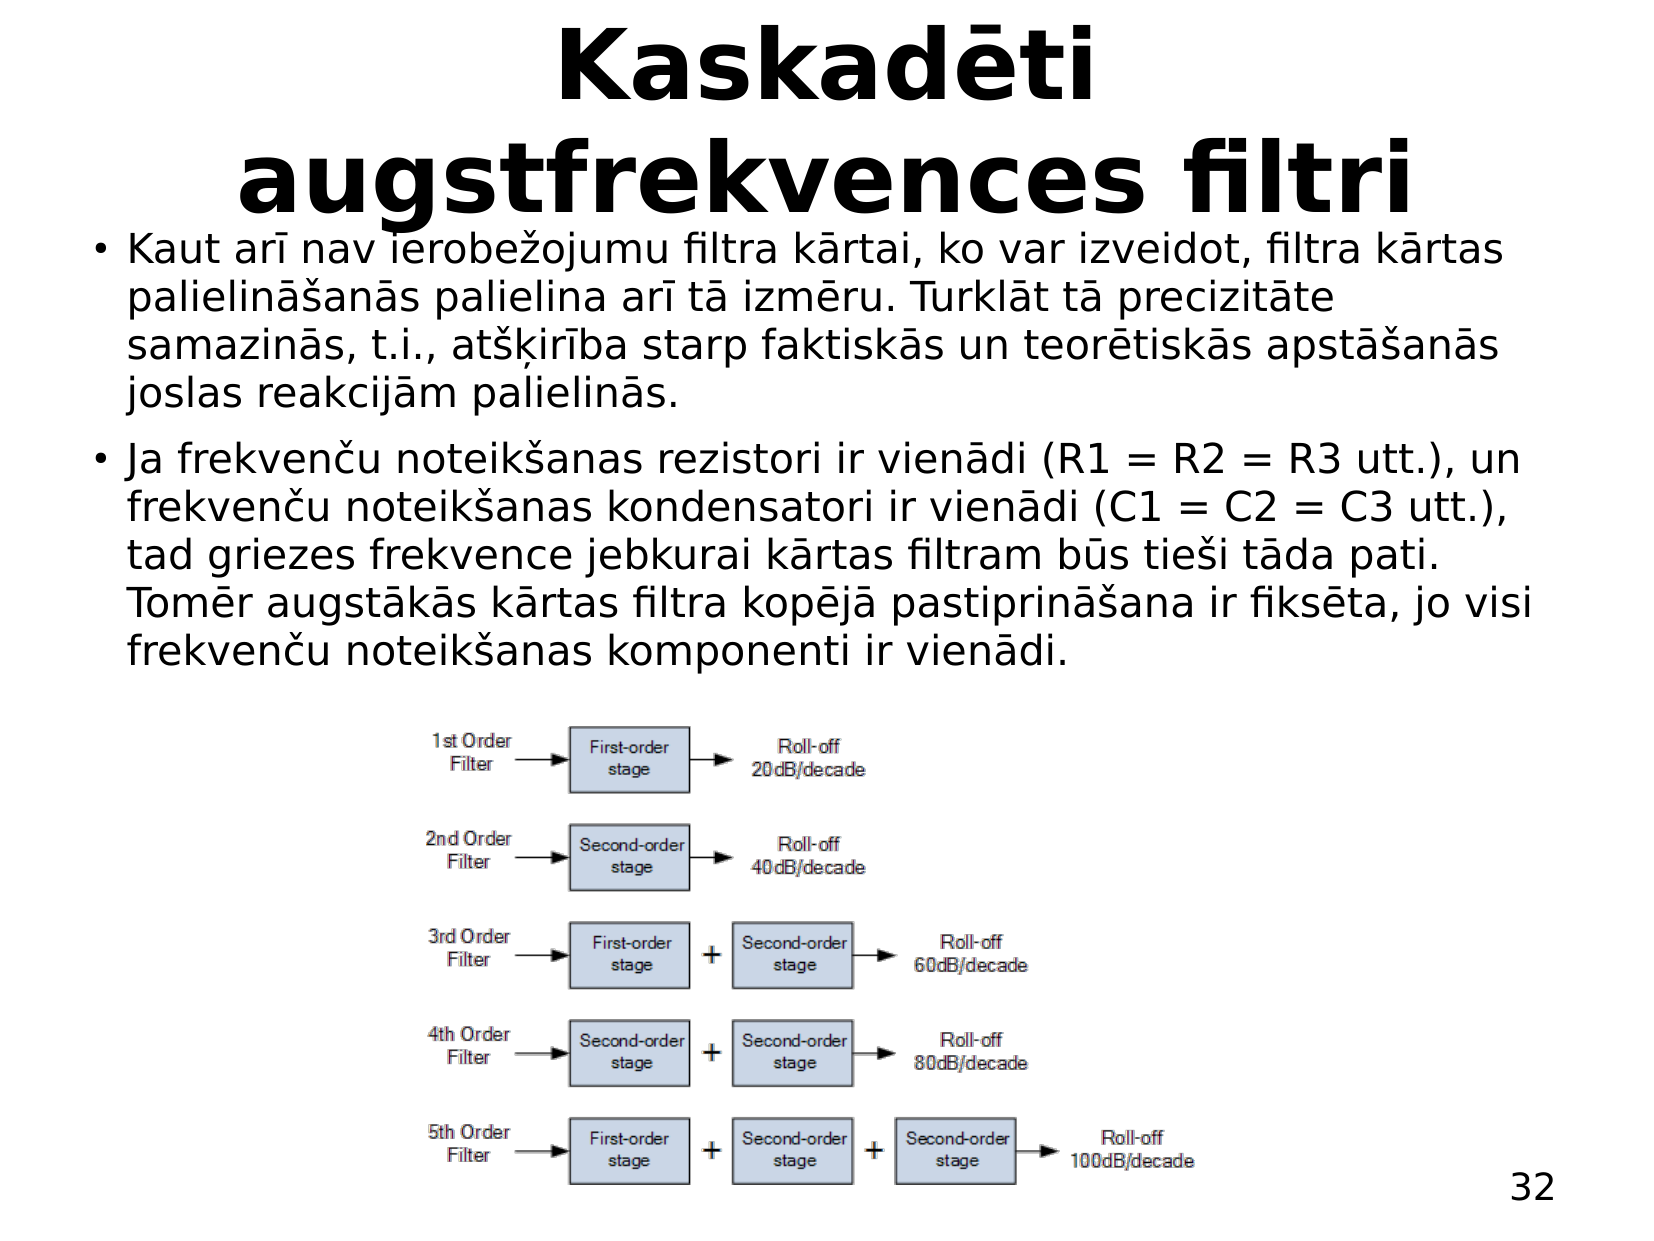

# Kaskadēti augstfrekvences filtri
Kaut arī nav ierobežojumu filtra kārtai, ko var izveidot, filtra kārtas palielināšanās palielina arī tā izmēru. Turklāt tā precizitāte samazinās, t.i., atšķirība starp faktiskās un teorētiskās apstāšanās joslas reakcijām palielinās.
Ja frekvenču noteikšanas rezistori ir vienādi (R1 = R2 = R3 utt.), un frekvenču noteikšanas kondensatori ir vienādi (C1 = C2 = C3 utt.), tad griezes frekvence jebkurai kārtas filtram būs tieši tāda pati. Tomēr augstākās kārtas filtra kopējā pastiprināšana ir fiksēta, jo visi frekvenču noteikšanas komponenti ir vienādi.